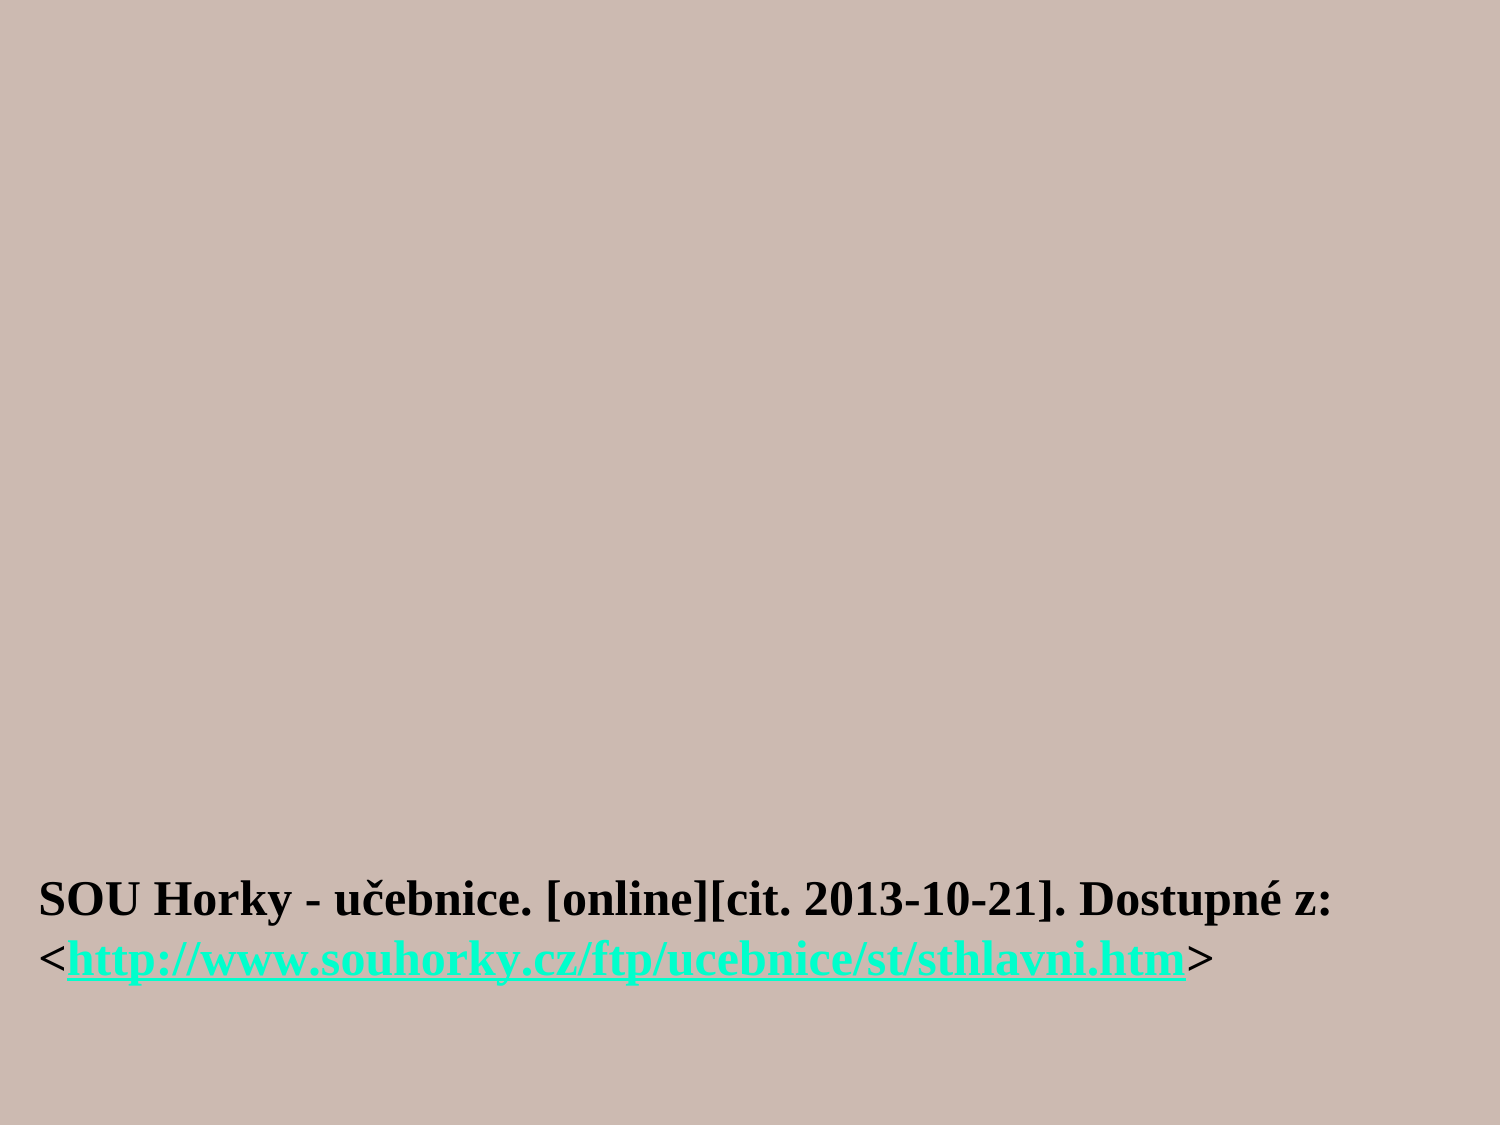

SOU Horky - učebnice. [online][cit. 2013-10-21]. Dostupné z:
<http://www.souhorky.cz/ftp/ucebnice/st/sthlavni.htm>